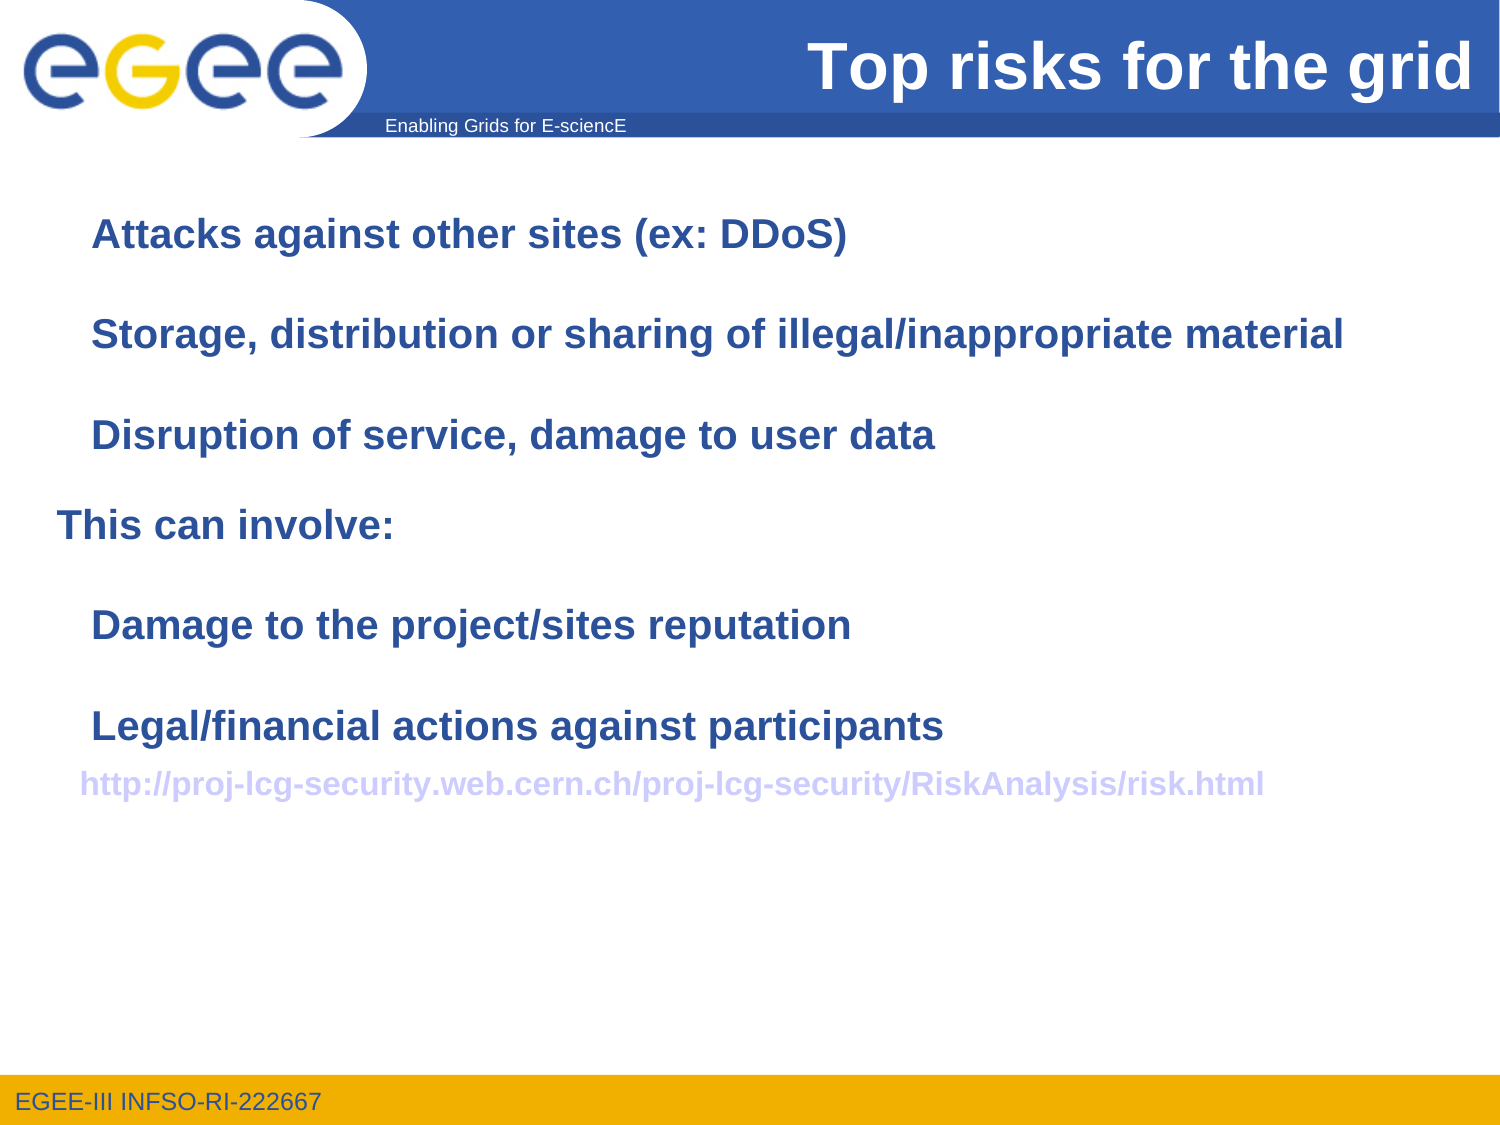

# Top risks for the grid
 Attacks against other sites (ex: DDoS)
 Storage, distribution or sharing of illegal/inappropriate material
 Disruption of service, damage to user data
This can involve:
 Damage to the project/sites reputation
 Legal/financial actions against participants
 http://proj-lcg-security.web.cern.ch/proj-lcg-security/RiskAnalysis/risk.html